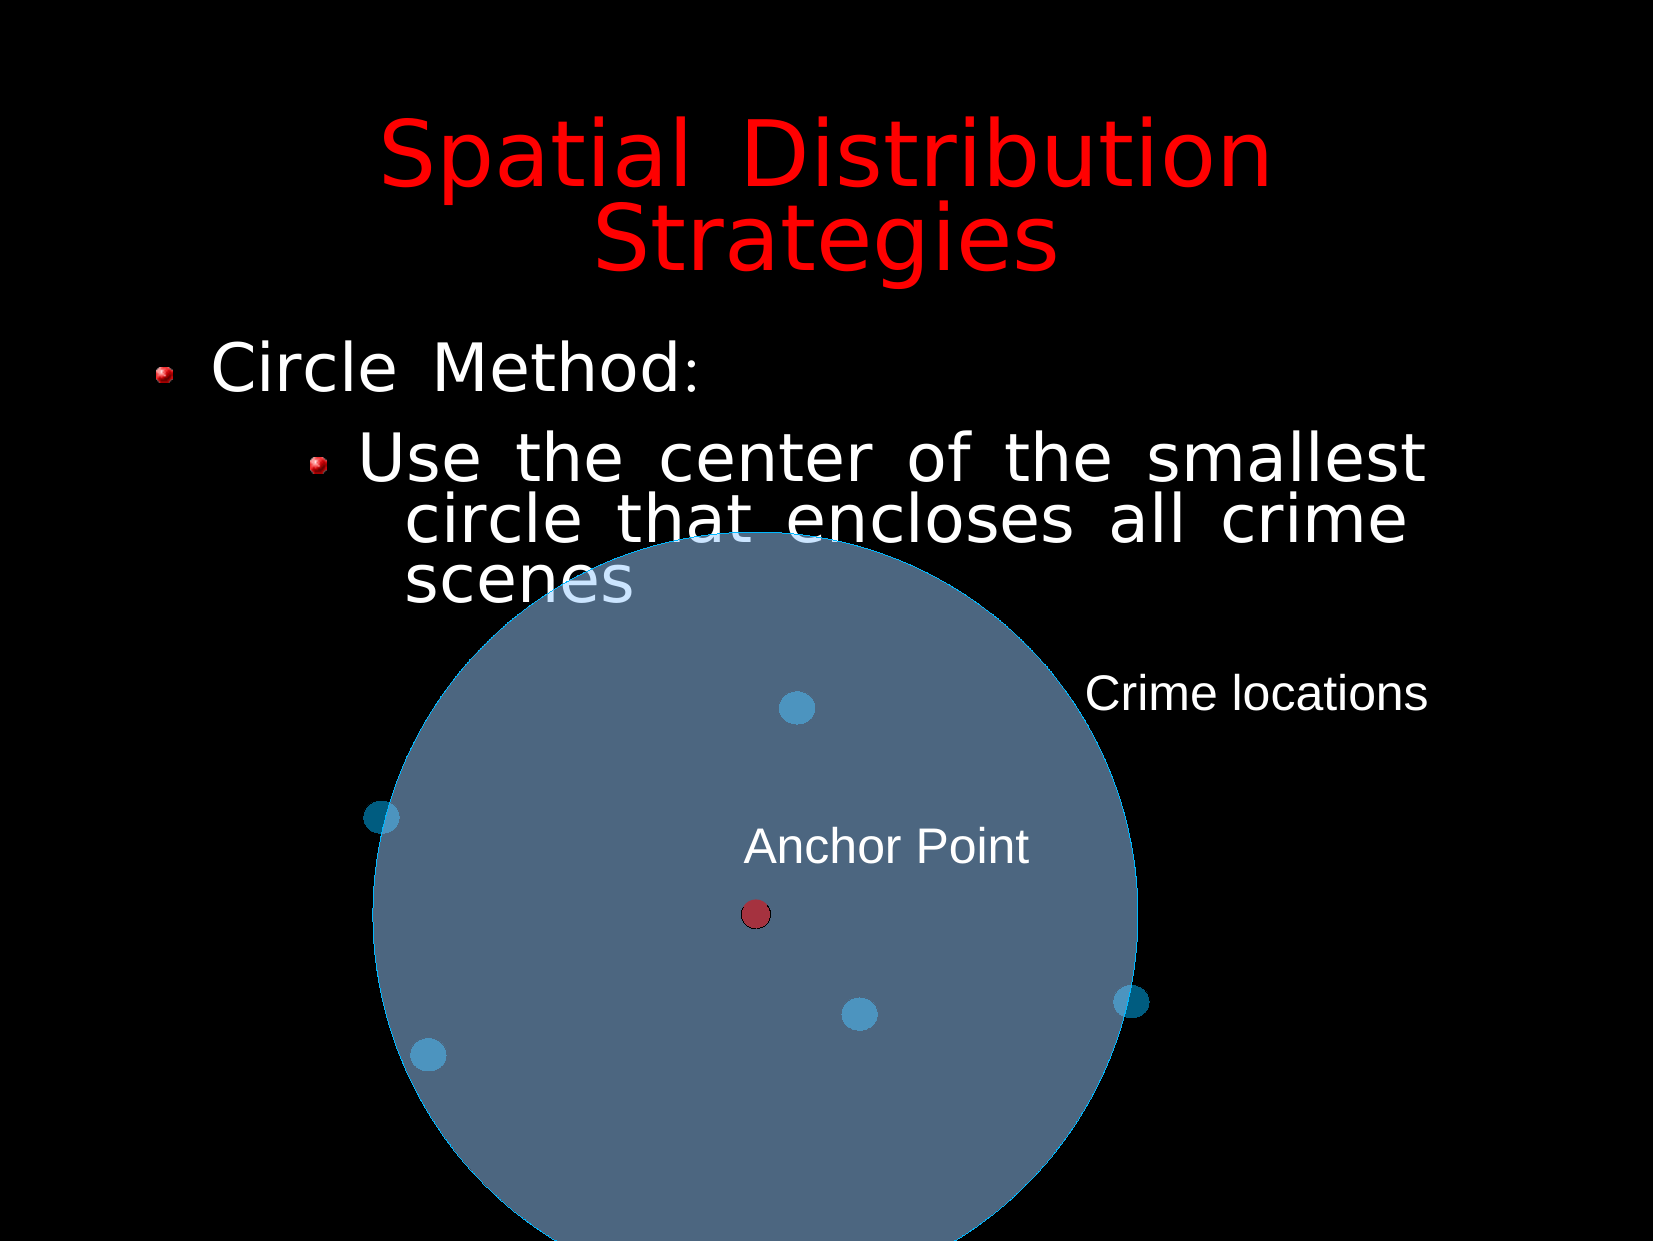

# Spatial Distribution Strategies
Circle Method:
Use the center of the smallest circle that encloses all crime scenes
Crime locations
Anchor Point